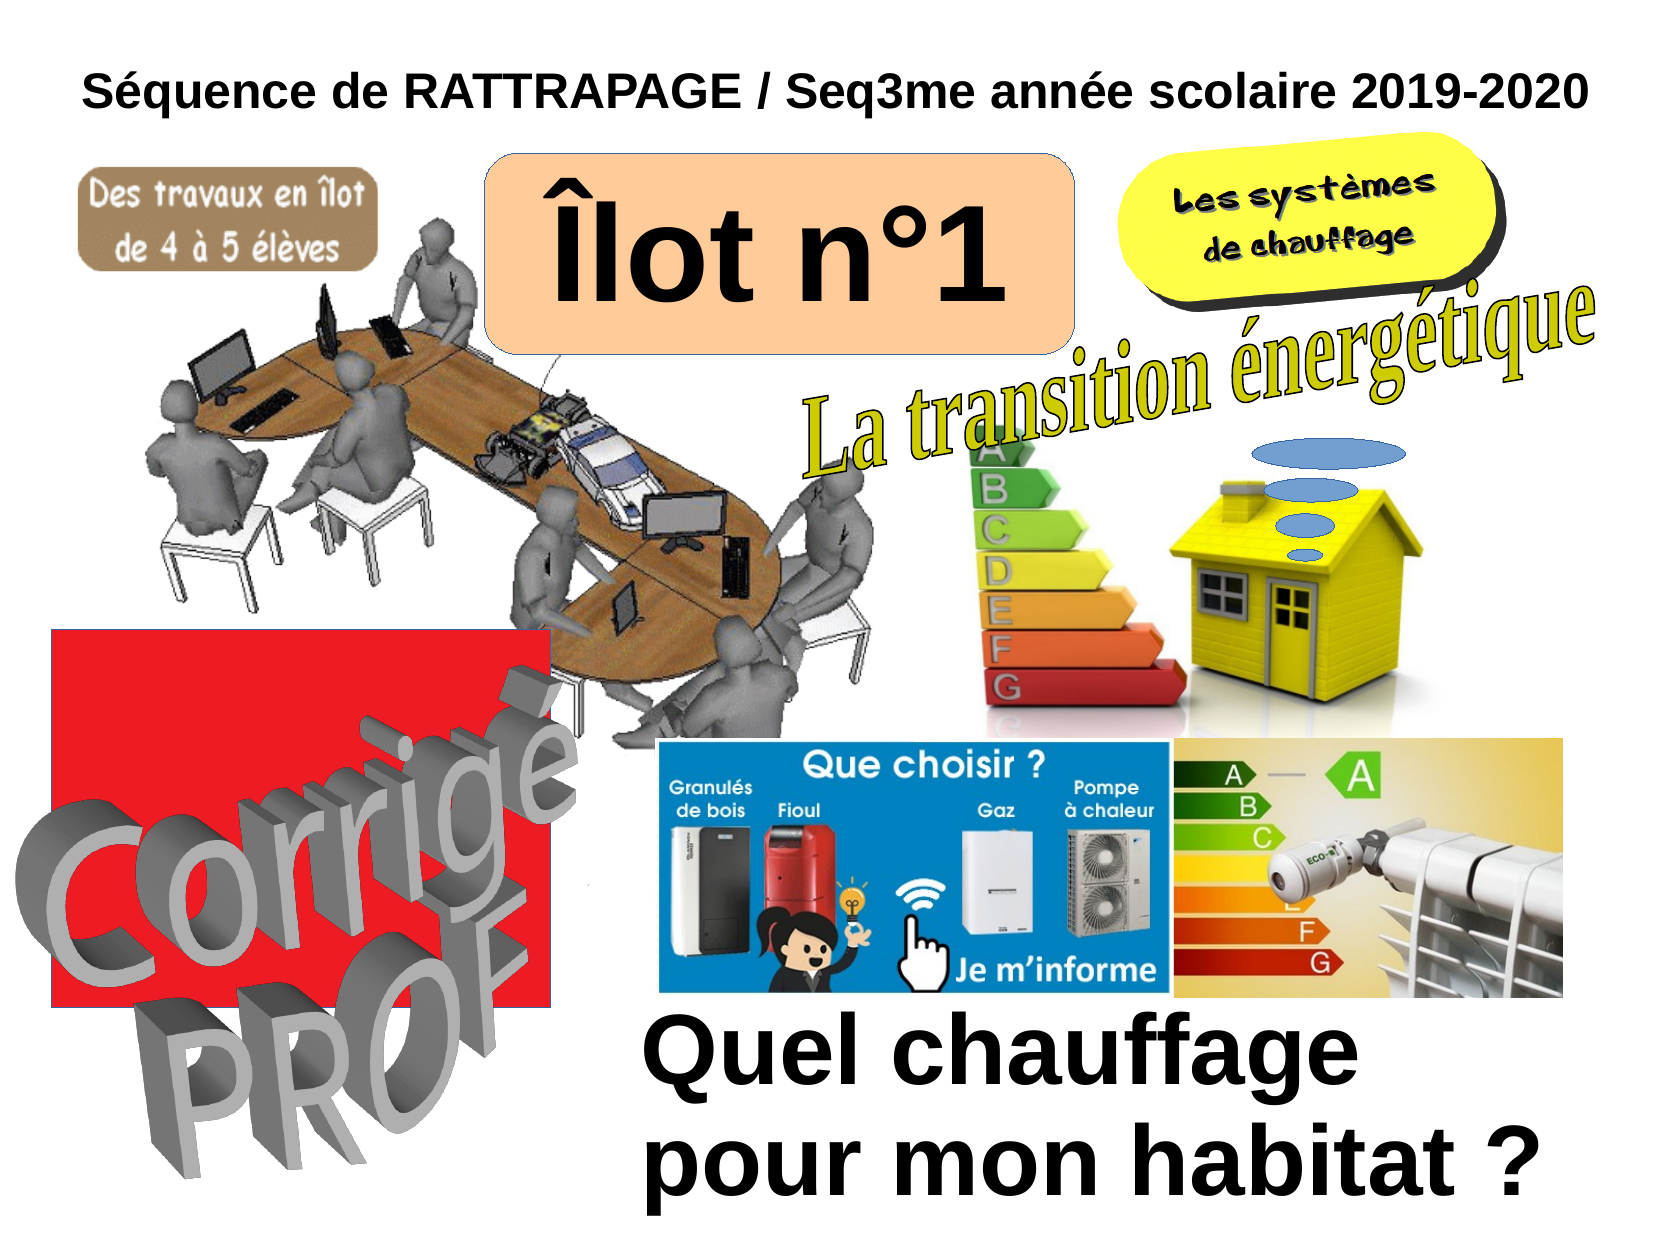

Séquence de RATTRAPAGE / Seq3me année scolaire 2019-2020
Îlot n°1
La transition énergétique
Corrigé
PROF
Quel chauffage pour mon habitat ?